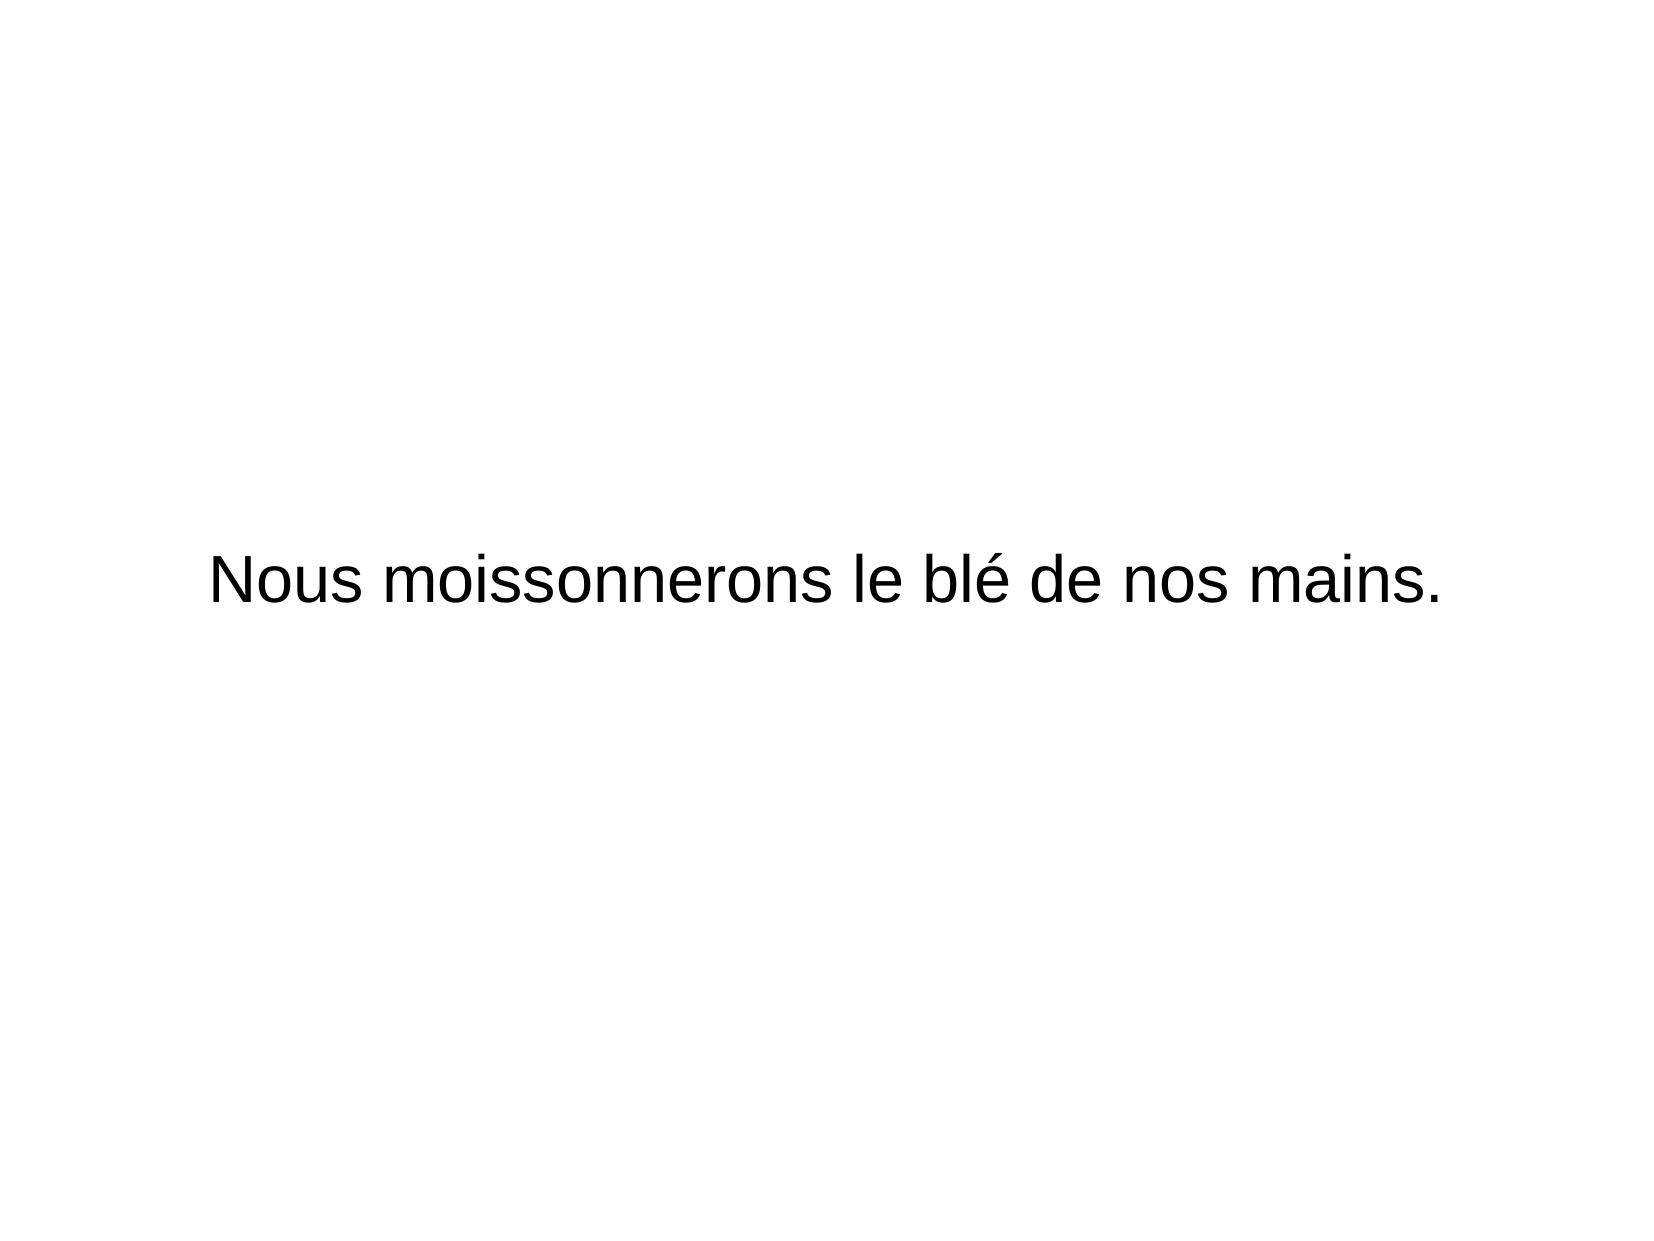

# Nous moissonnerons le blé de nos mains.